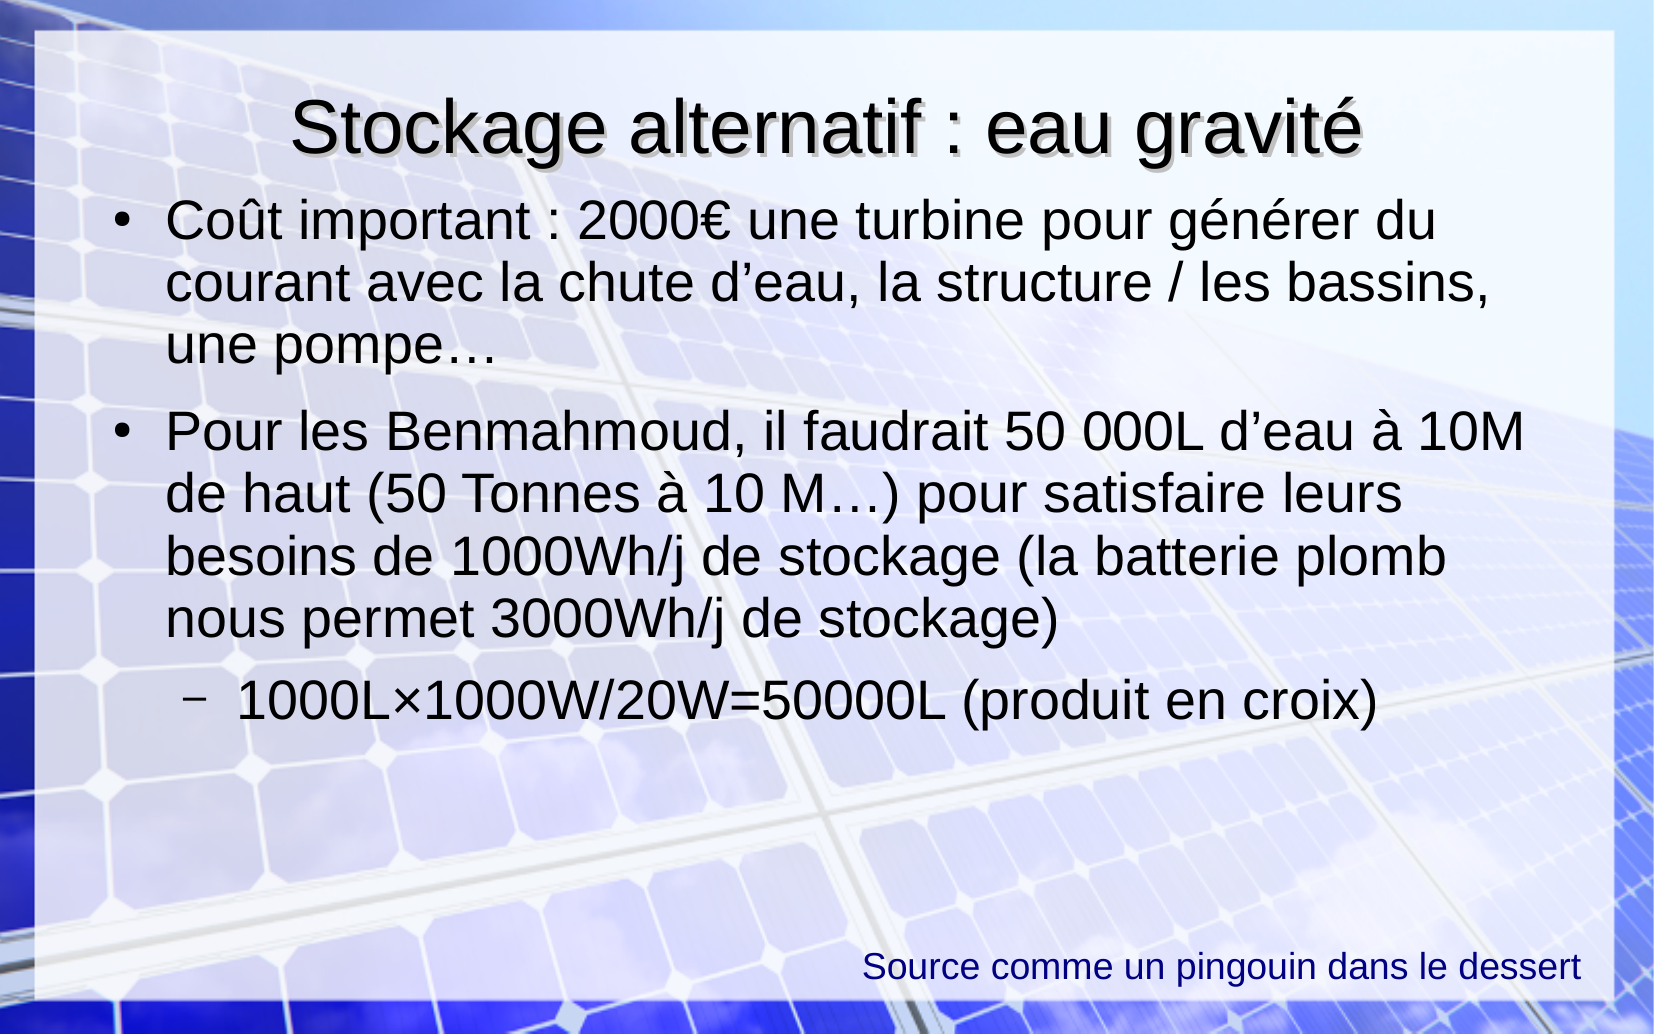

# Stockage alternatif : eau gravité
Coût important : 2000€ une turbine pour générer du courant avec la chute d’eau, la structure / les bassins, une pompe…
Pour les Benmahmoud, il faudrait 50 000L d’eau à 10M de haut (50 Tonnes à 10 M…) pour satisfaire leurs besoins de 1000Wh/j de stockage (la batterie plomb nous permet 3000Wh/j de stockage)
1000L×1000W/20W=50000L (produit en croix)
Source comme un pingouin dans le dessert